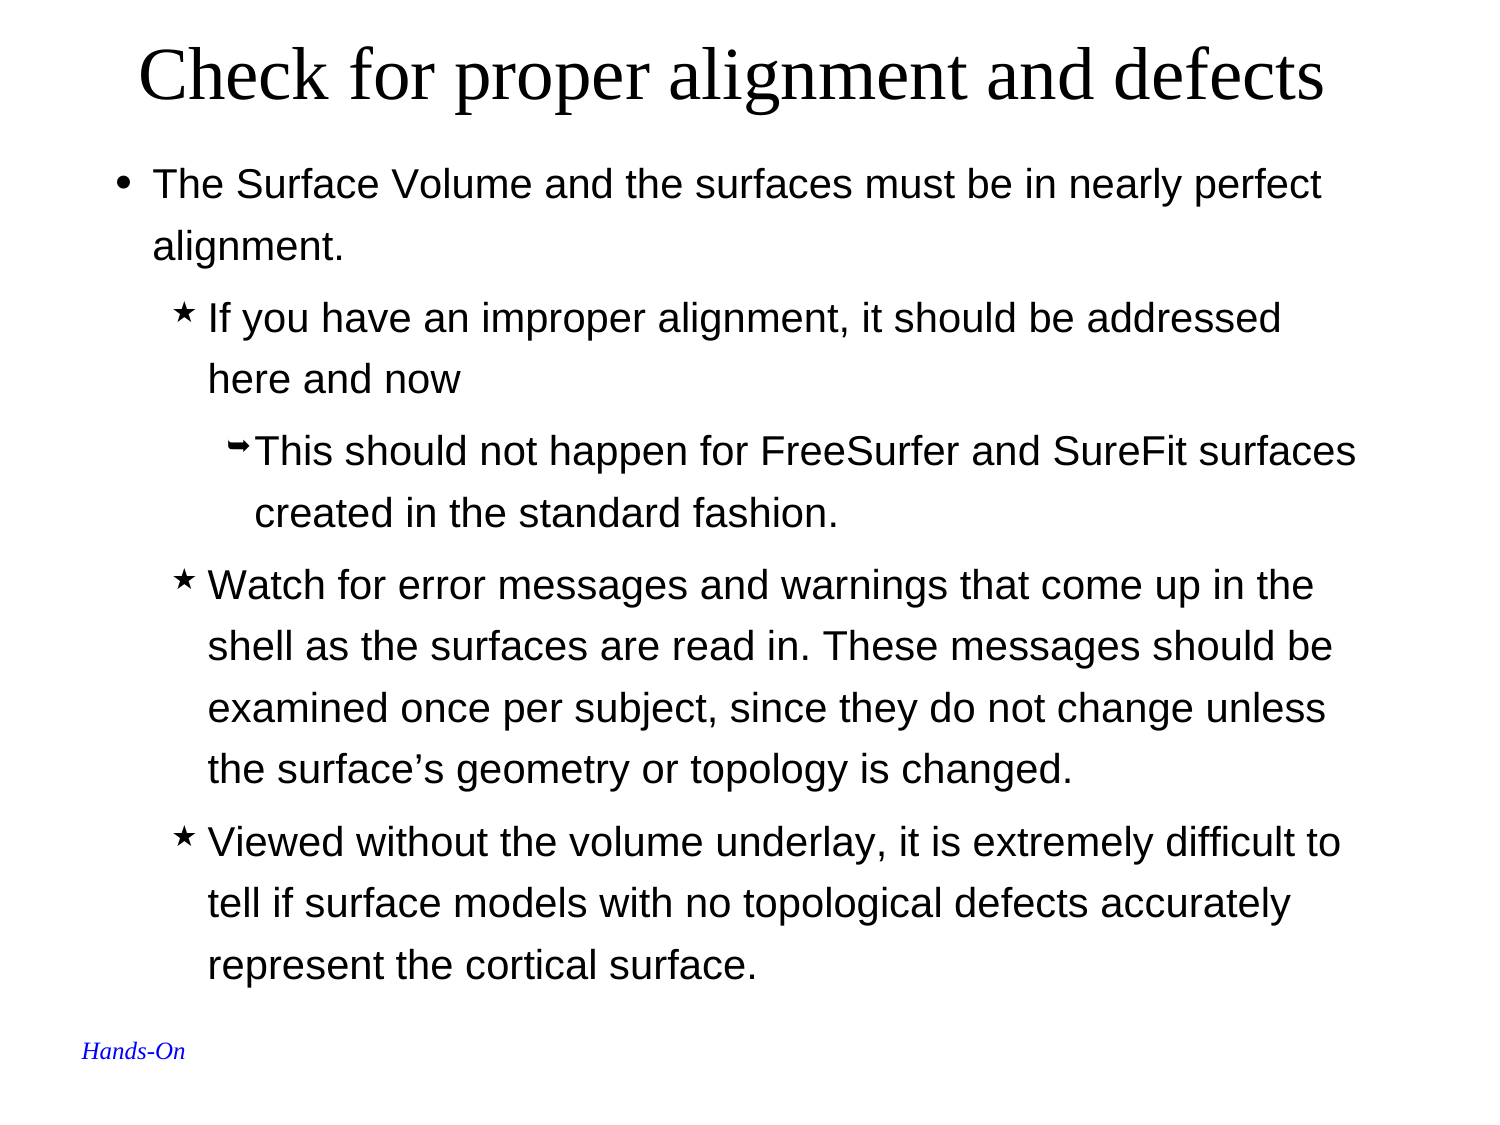

# Check for proper alignment and defects
The Surface Volume and the surfaces must be in nearly perfect alignment.
If you have an improper alignment, it should be addressed here and now
This should not happen for FreeSurfer and SureFit surfaces created in the standard fashion.
Watch for error messages and warnings that come up in the shell as the surfaces are read in. These messages should be examined once per subject, since they do not change unless the surface’s geometry or topology is changed.
Viewed without the volume underlay, it is extremely difficult to tell if surface models with no topological defects accurately represent the cortical surface.
Hands-On